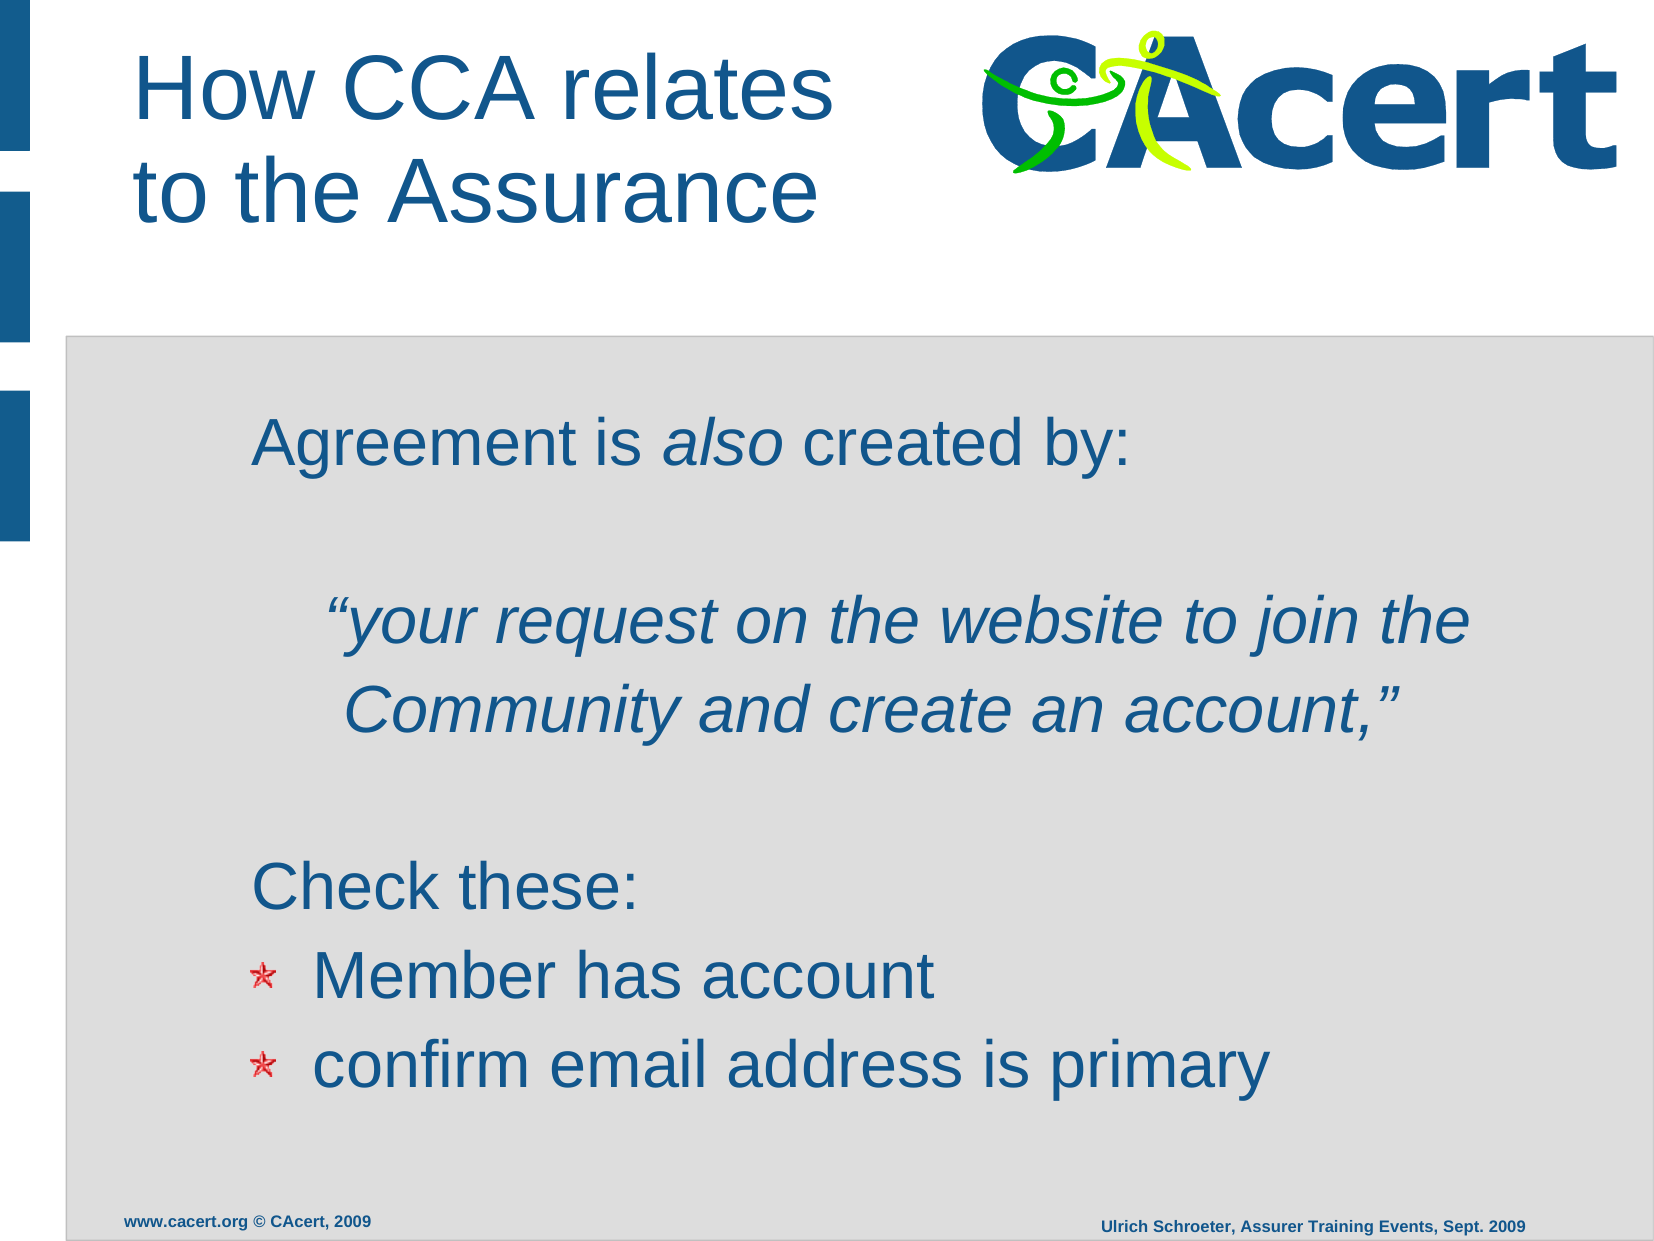

How CCA relates
to the Assurance
Agreement is also created by:
 “your request on the website to join the
 Community and create an account,”
Check these:
 Member has account
 confirm email address is primary